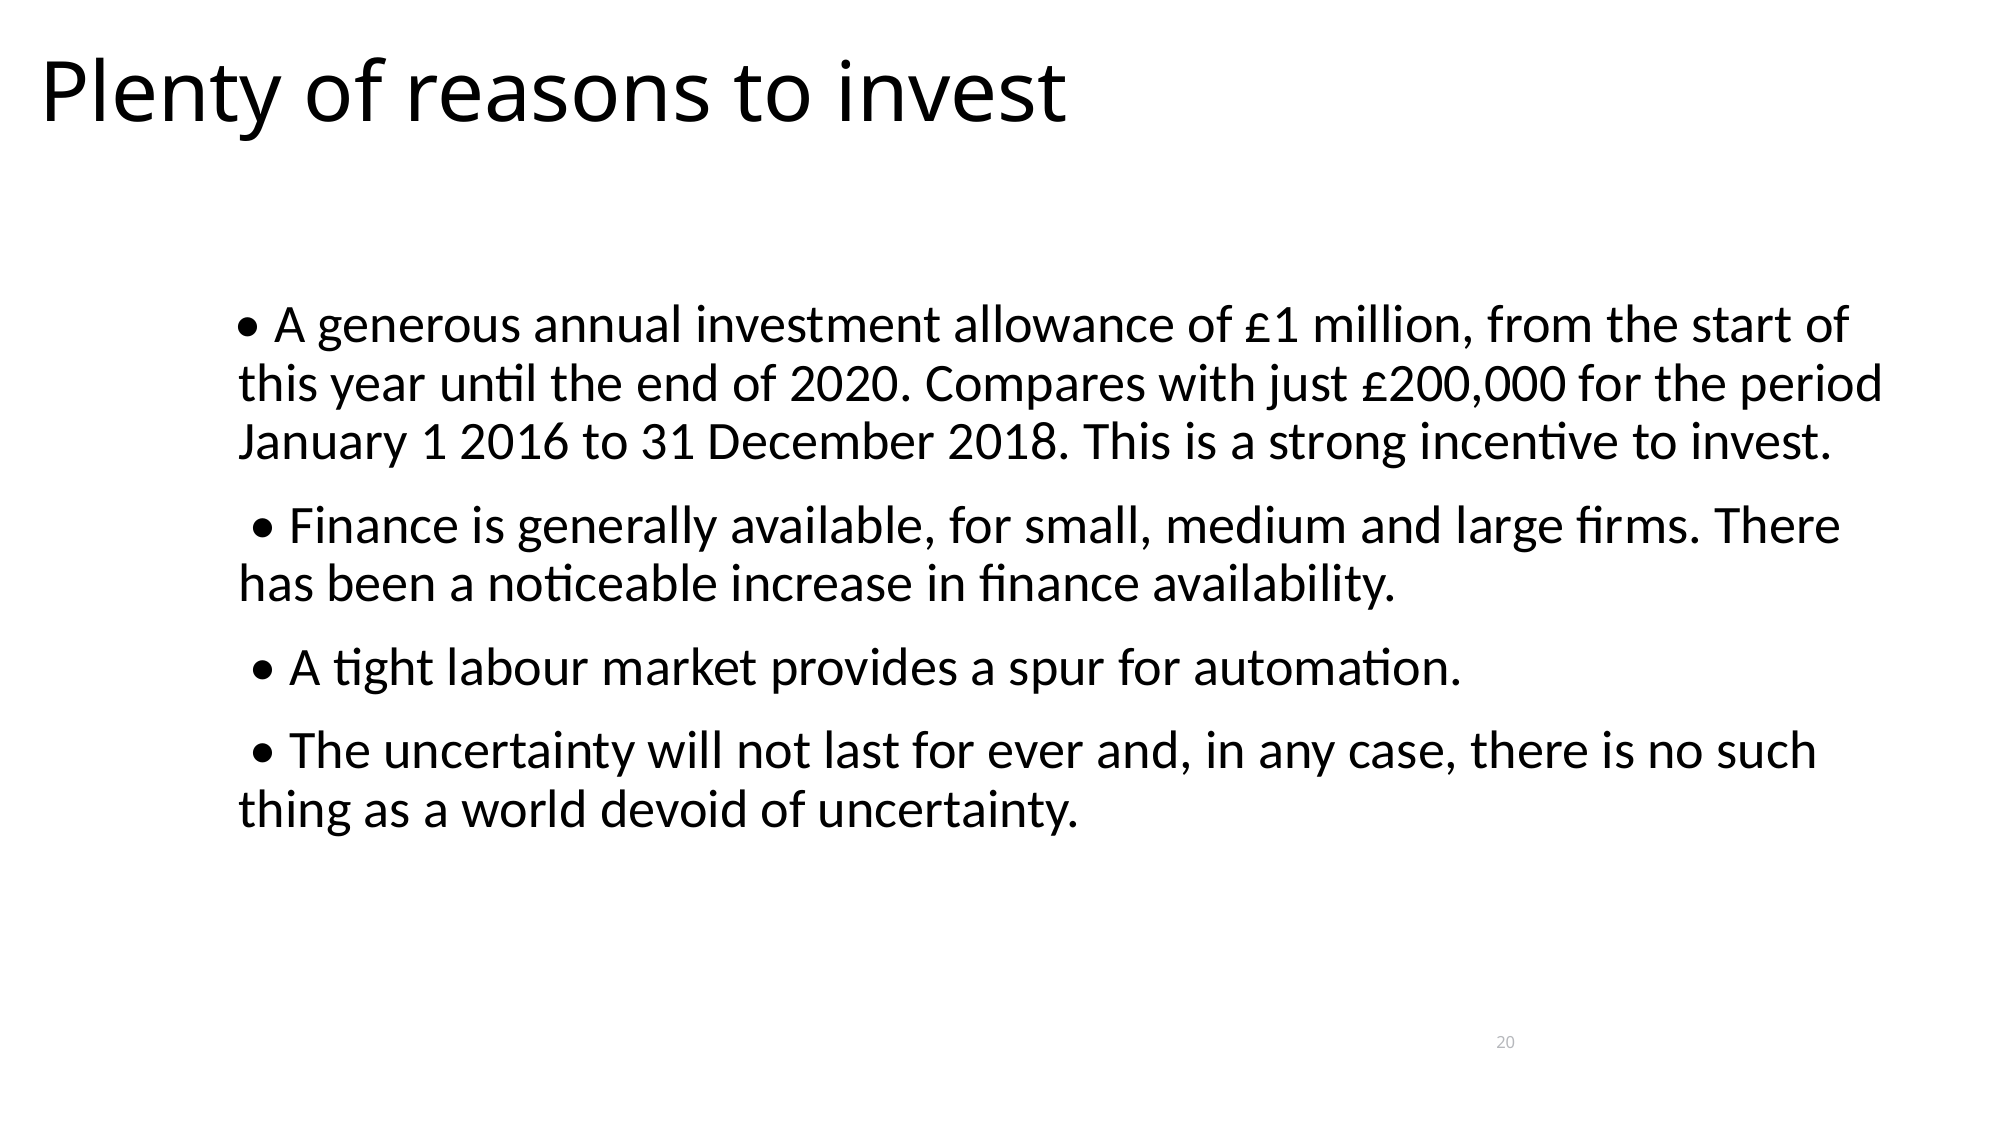

# Plenty of reasons to invest
 • A generous annual investment allowance of £1 million, from the start of this year until the end of 2020. Compares with just £200,000 for the period January 1 2016 to 31 December 2018. This is a strong incentive to invest.
 • Finance is generally available, for small, medium and large firms. There has been a noticeable increase in finance availability.
 • A tight labour market provides a spur for automation.
 • The uncertainty will not last for ever and, in any case, there is no such thing as a world devoid of uncertainty.